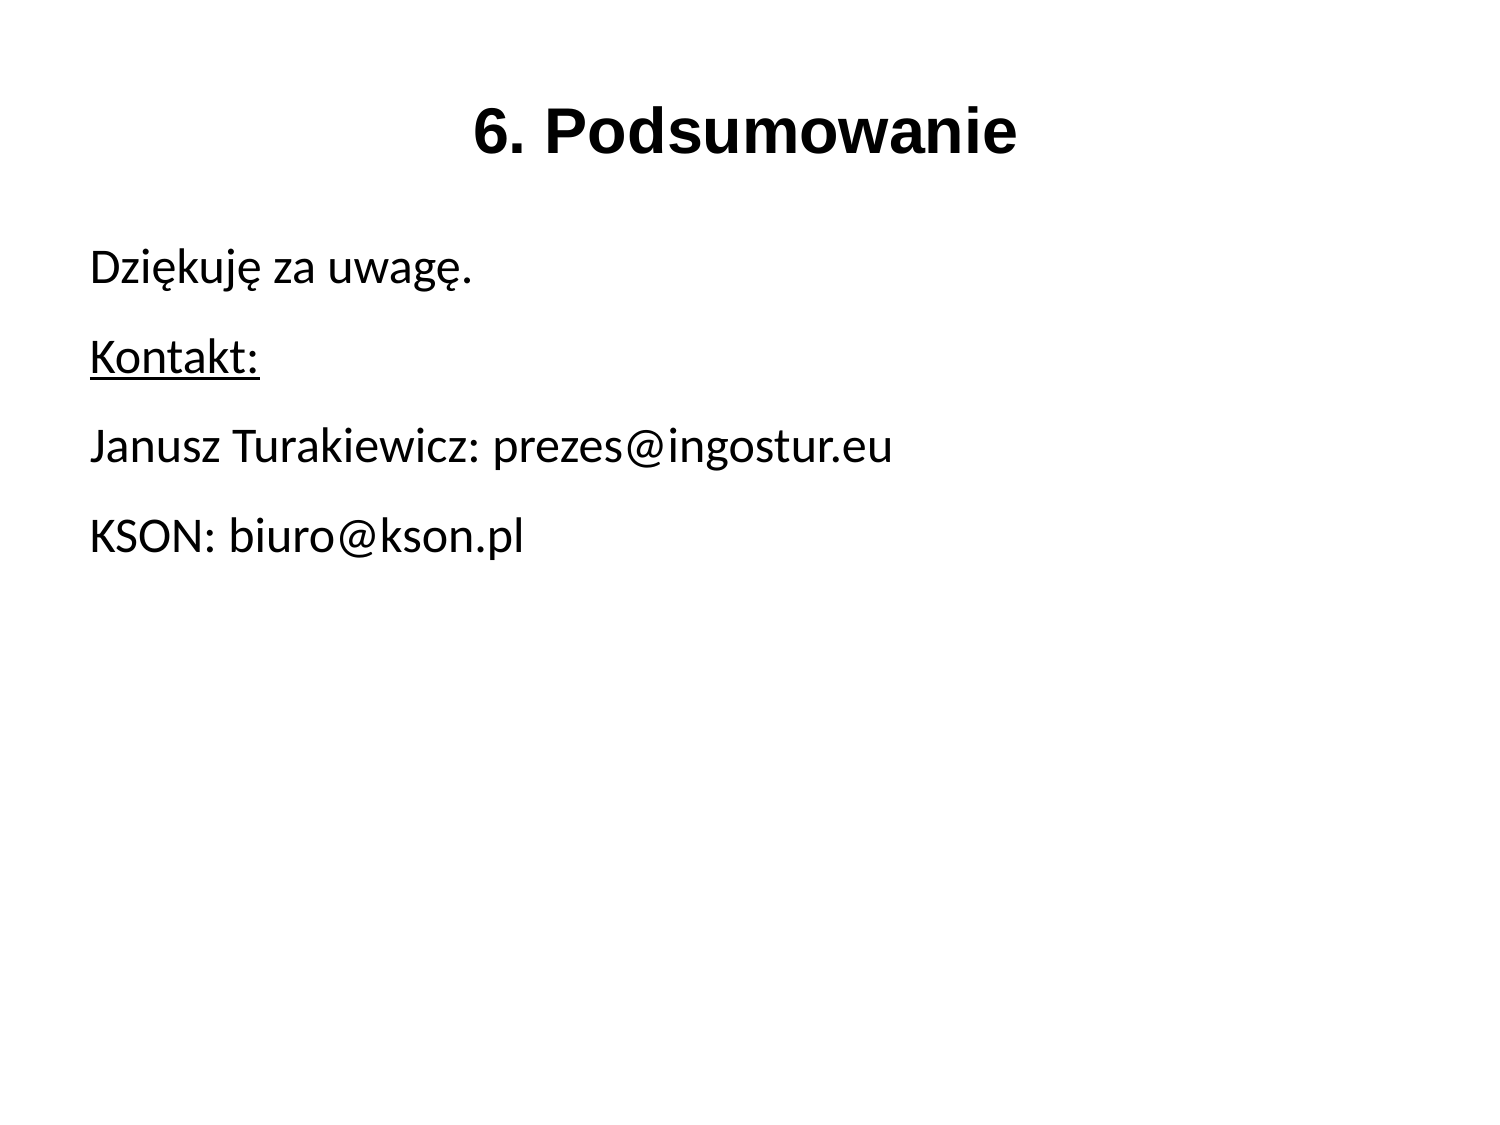

# 6. Podsumowanie
Dziękuję za uwagę.
Kontakt:
Janusz Turakiewicz: prezes@ingostur.eu
KSON: biuro@kson.pl